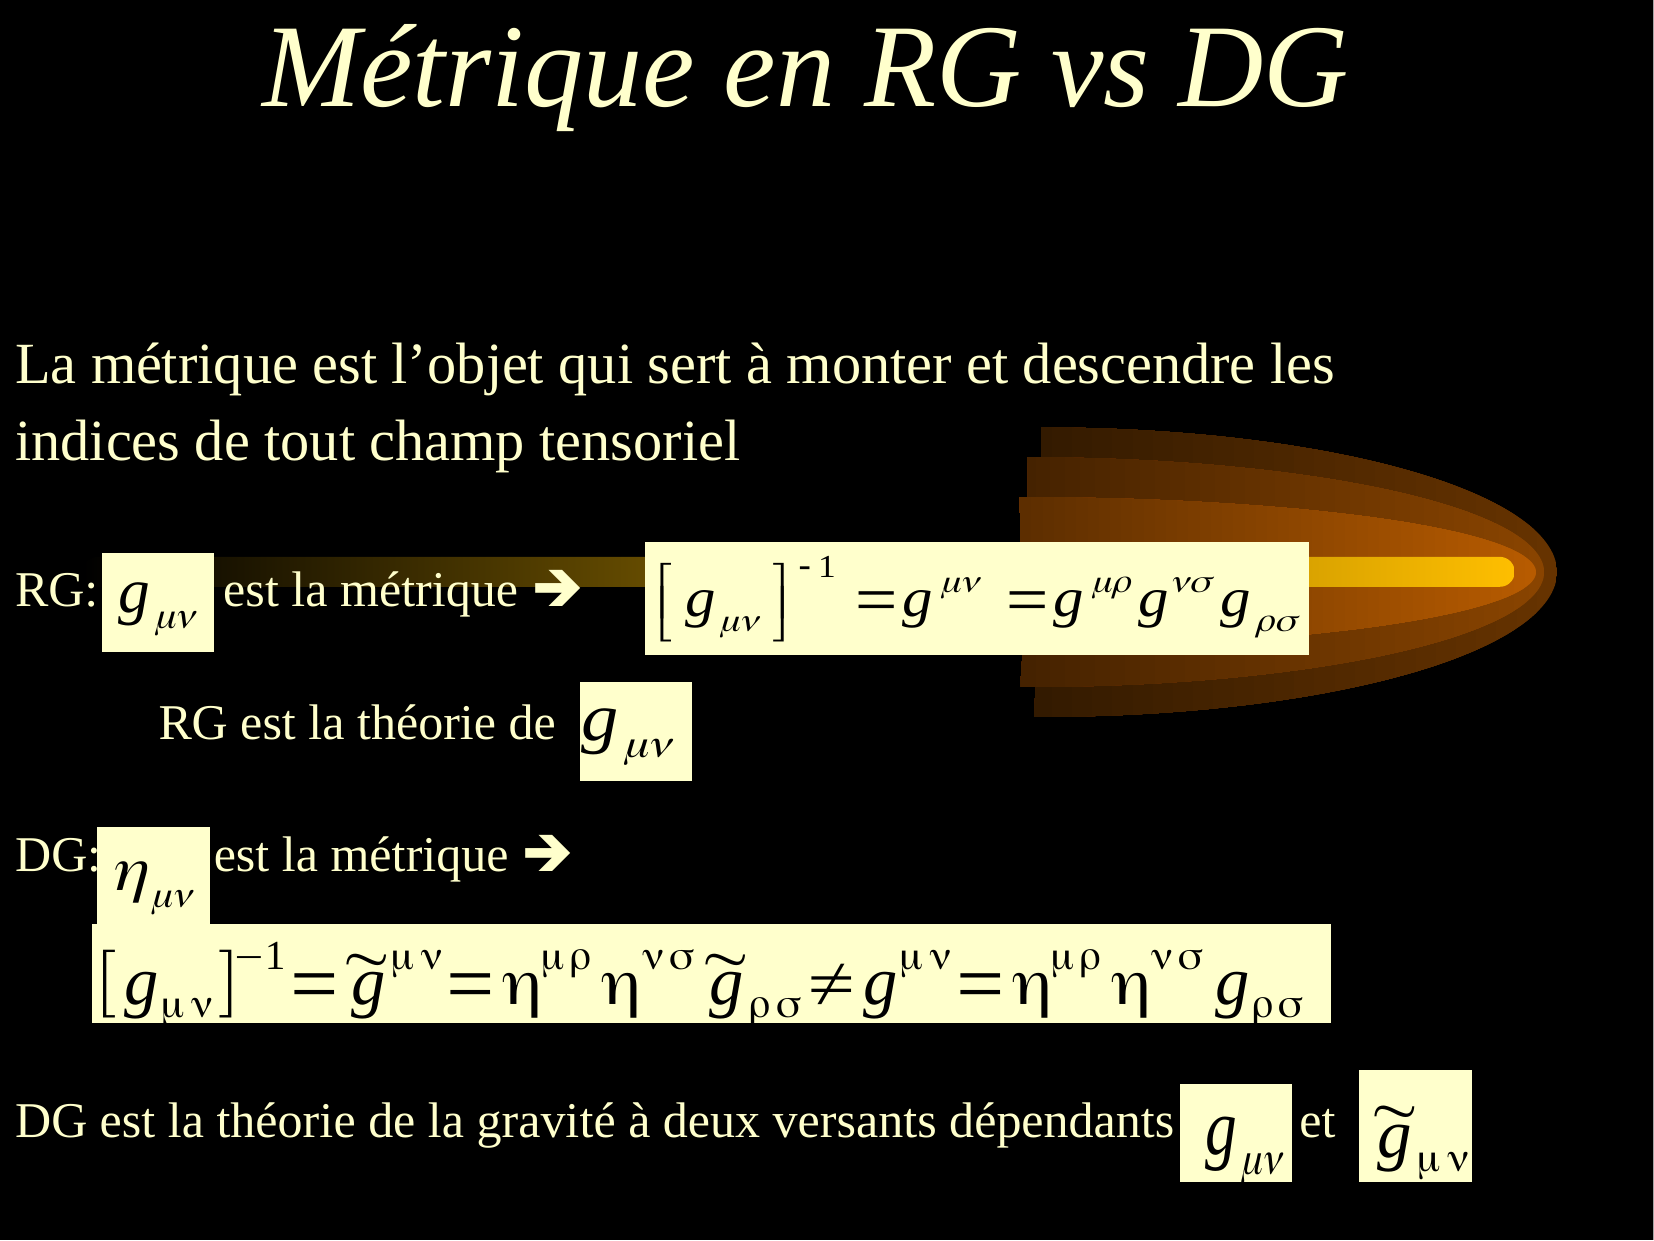

# Métrique en RG vs DG
La métrique est l’objet qui sert à monter et descendre les
indices de tout champ tensoriel
RG: est la métrique 
	 RG est la théorie de
DG: est la métrique 
DG est la théorie de la gravité à deux versants dépendants et